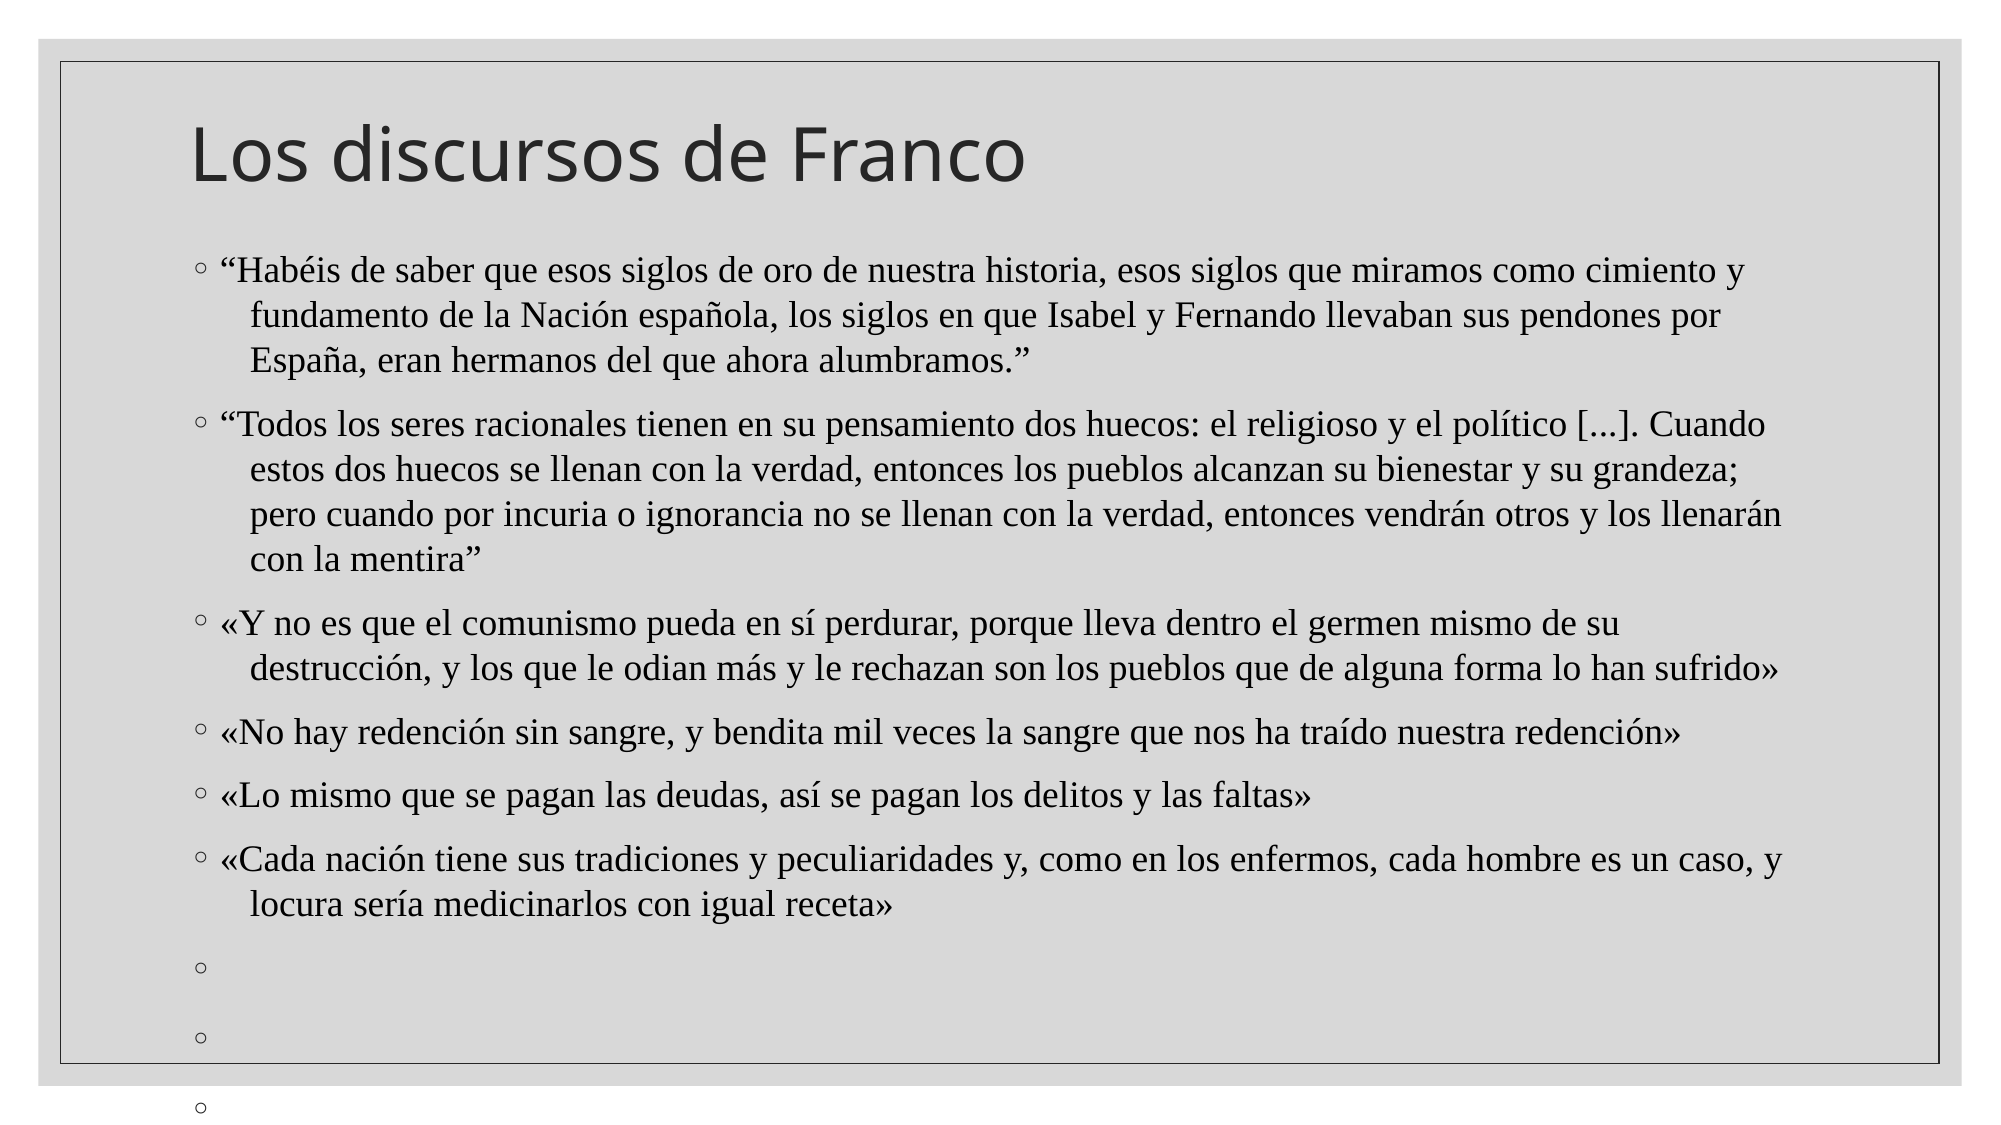

# Los discursos de Franco
“Habéis de saber que esos siglos de oro de nuestra historia, esos siglos que miramos como cimiento y fundamento de la Nación española, los siglos en que Isabel y Fernando llevaban sus pendones por España, eran hermanos del que ahora alumbramos.”
“Todos los seres racionales tienen en su pensamiento dos huecos: el religioso y el político [...]. Cuando estos dos huecos se llenan con la verdad, entonces los pueblos alcanzan su bienestar y su grandeza; pero cuando por incuria o ignorancia no se llenan con la verdad, entonces vendrán otros y los llenarán con la mentira”
«Y no es que el comunismo pueda en sí perdurar, porque lleva dentro el germen mismo de su destrucción, y los que le odian más y le rechazan son los pueblos que de alguna forma lo han sufrido»
«No hay redención sin sangre, y bendita mil veces la sangre que nos ha traído nuestra redención»
«Lo mismo que se pagan las deudas, así se pagan los delitos y las faltas»
«Cada nación tiene sus tradiciones y peculiaridades y, como en los enfermos, cada hombre es un caso, y locura sería medicinarlos con igual receta»